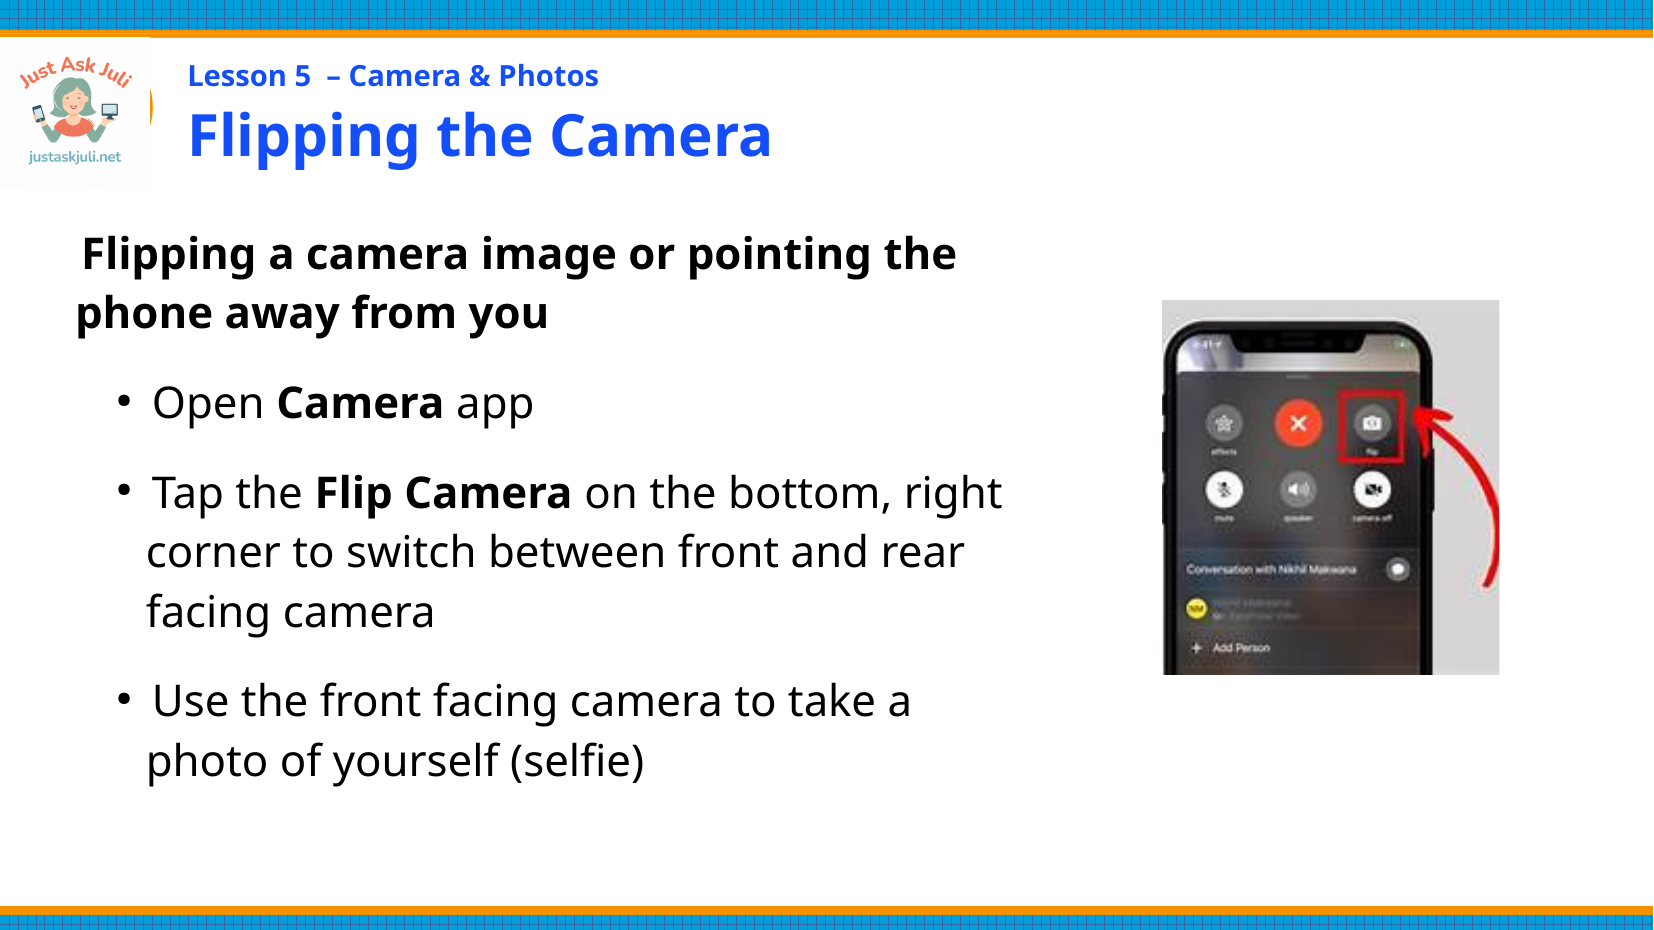

Lesson 5 – Camera & Photos
Flipping the Camera
Just Ask Juli
Flipping a camera image or pointing the phone away from you
Open Camera app
Tap the Flip Camera on the bottom, right corner to switch between front and rear facing camera
Use the front facing camera to take a photo of yourself (selfie)